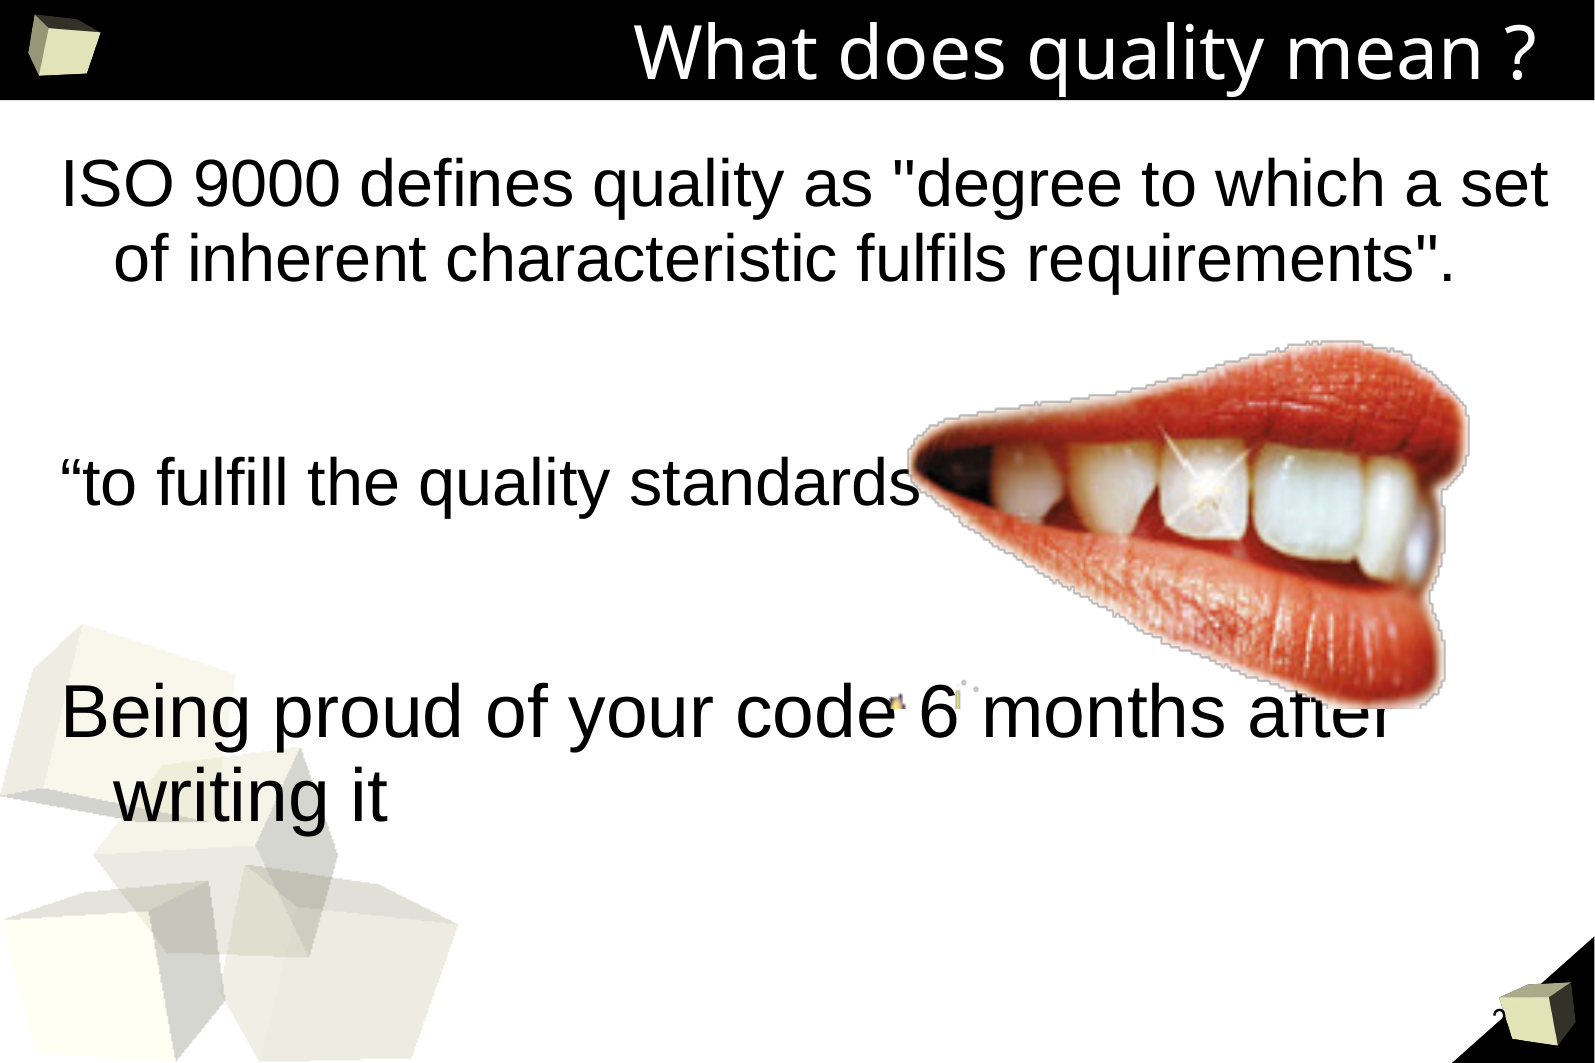

# What does quality mean ?
ISO 9000 defines quality as "degree to which a set of inherent characteristic fulfils requirements".
“to fulfill the quality standards”
Being proud of your code 6 months after writing it